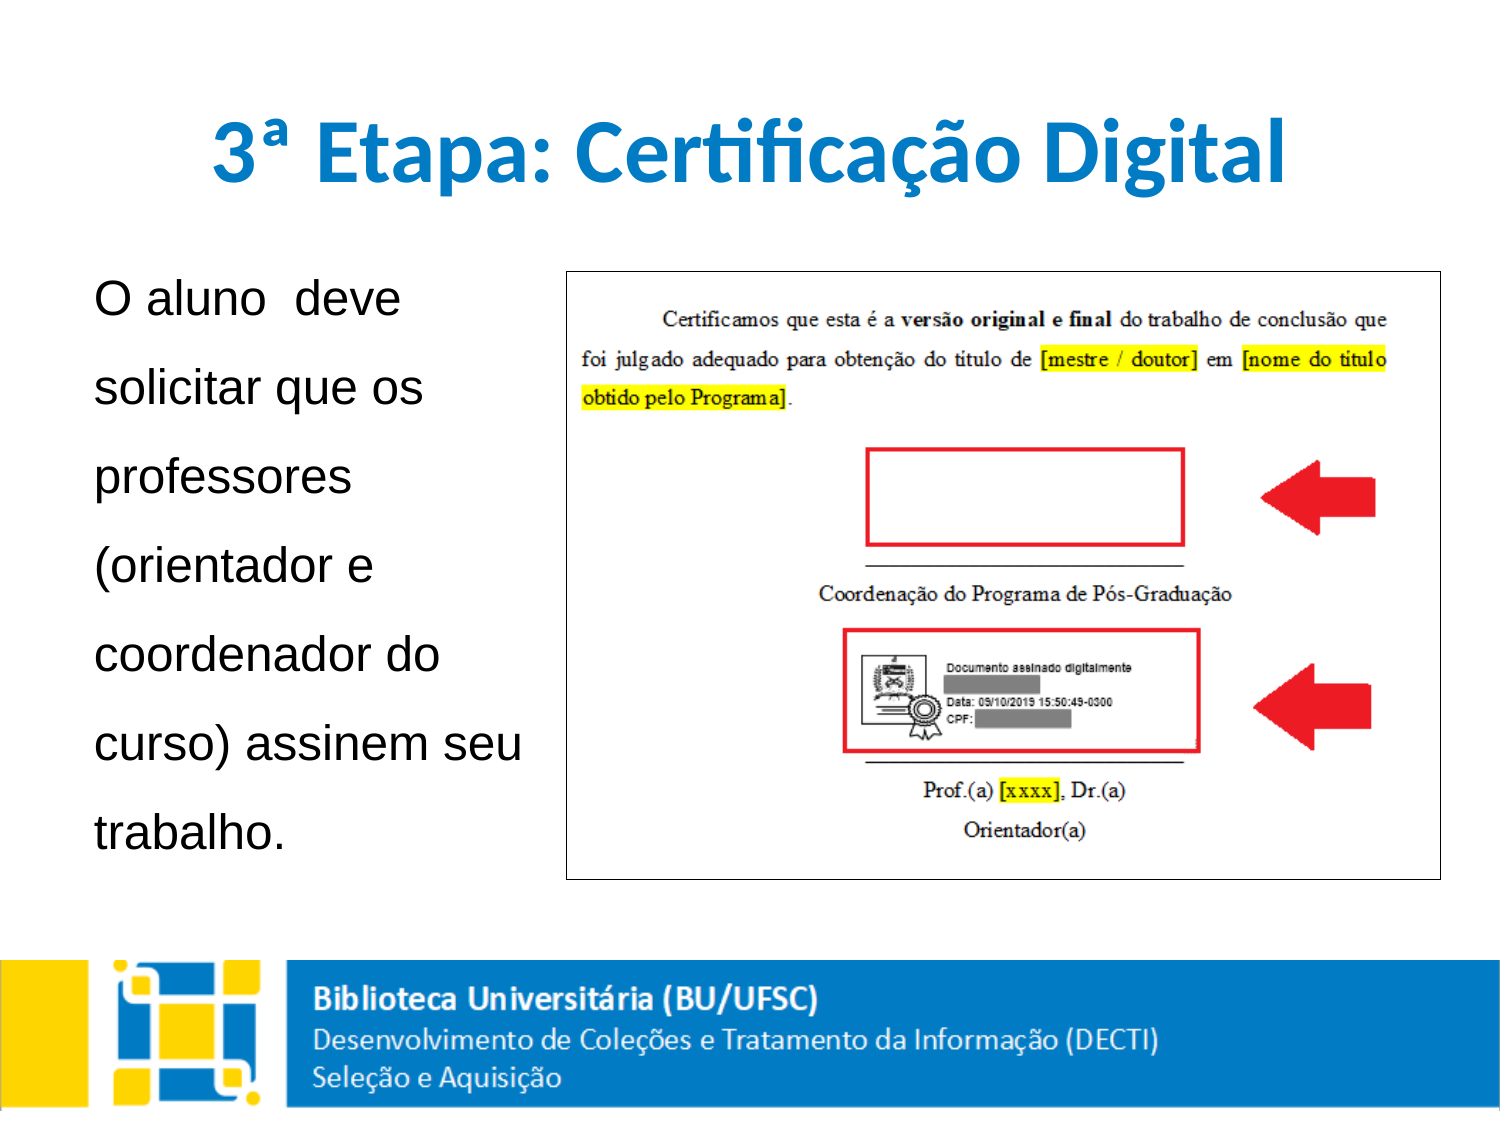

3ª Etapa: Certificação Digital
O aluno deve solicitar que os professores (orientador e coordenador do curso) assinem seu trabalho.